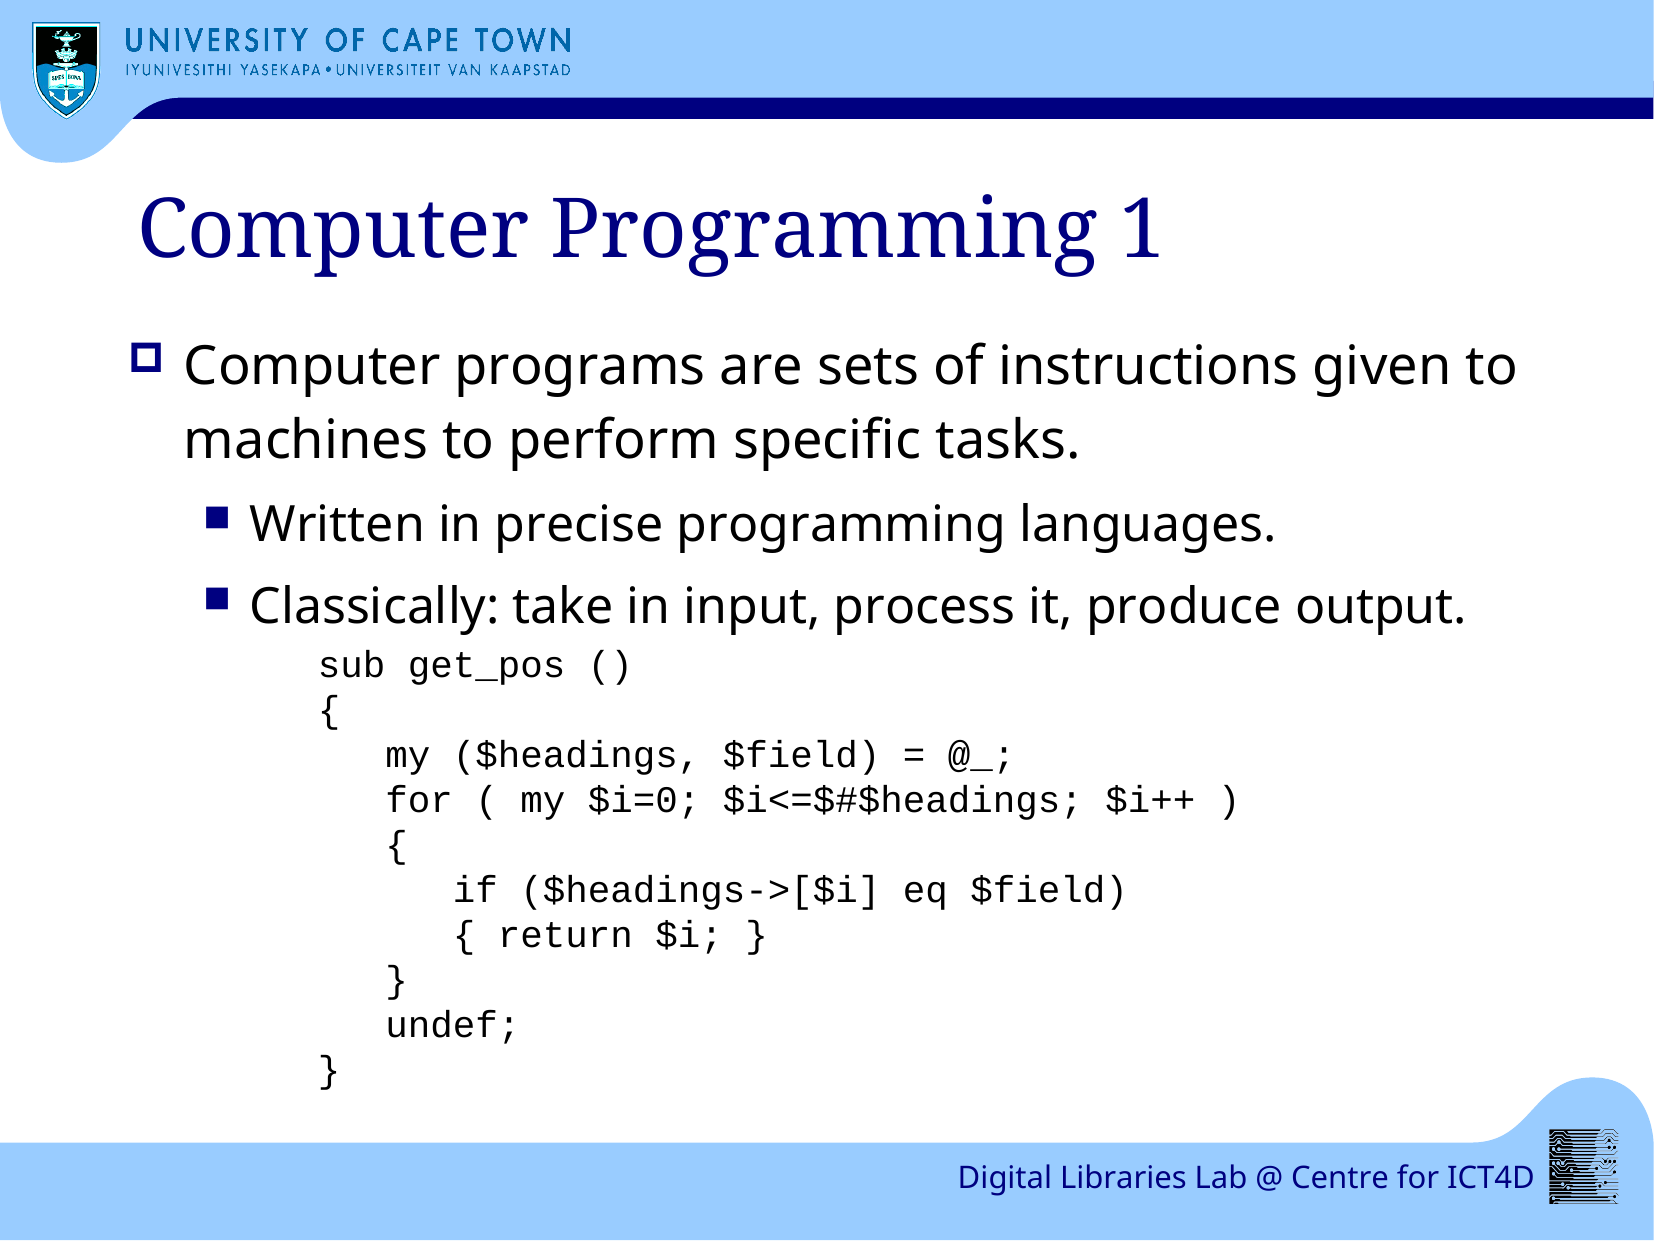

# Computer Programming 1
Computer programs are sets of instructions given to machines to perform specific tasks.
Written in precise programming languages.
Classically: take in input, process it, produce output.
sub get_pos ()
{
 my ($headings, $field) = @_;
 for ( my $i=0; $i<=$#$headings; $i++ )
 {
 if ($headings->[$i] eq $field)
 { return $i; }
 }
 undef;
}